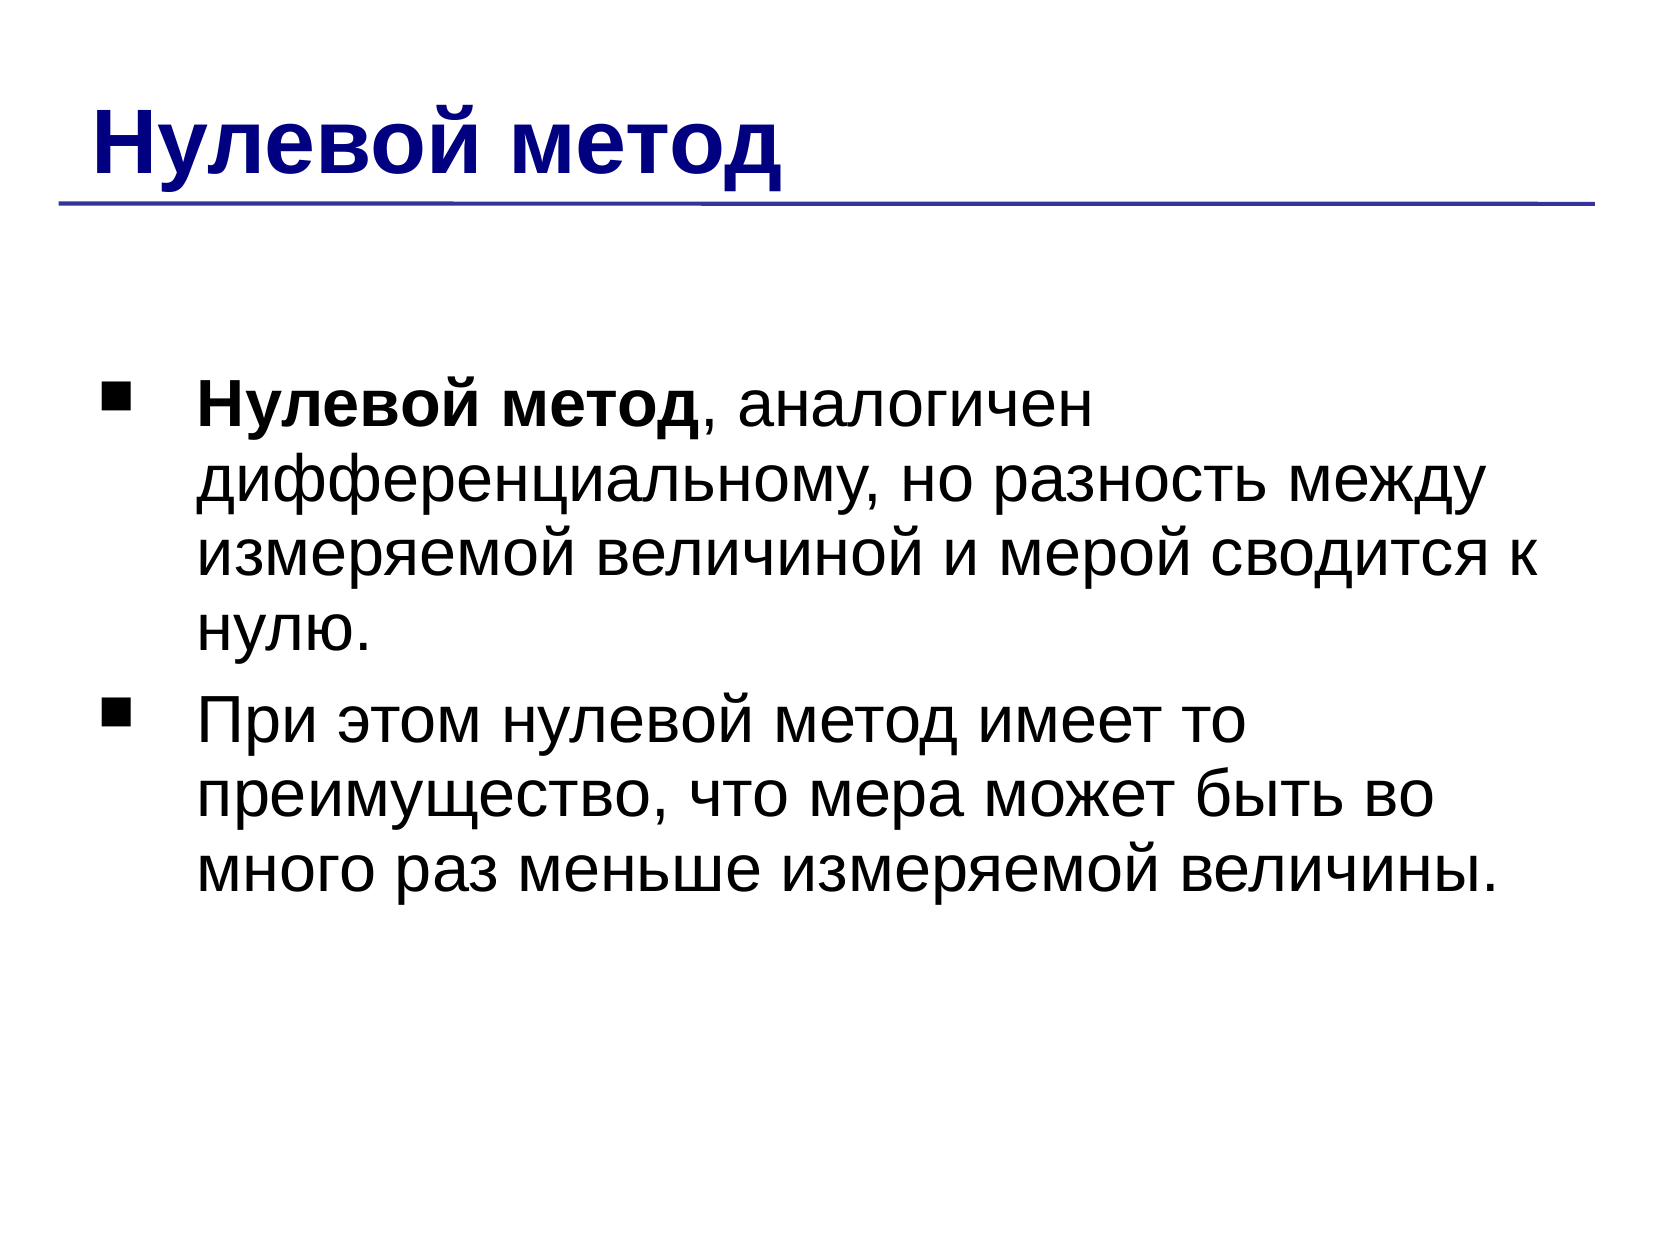

# Нулевой метод
Нулевой метод, аналогичен дифференциальному, но разность между измеряемой величиной и мерой сводится к нулю.
При этом нулевой метод имеет то преимущество, что мера может быть во много раз меньше измеряемой величины.